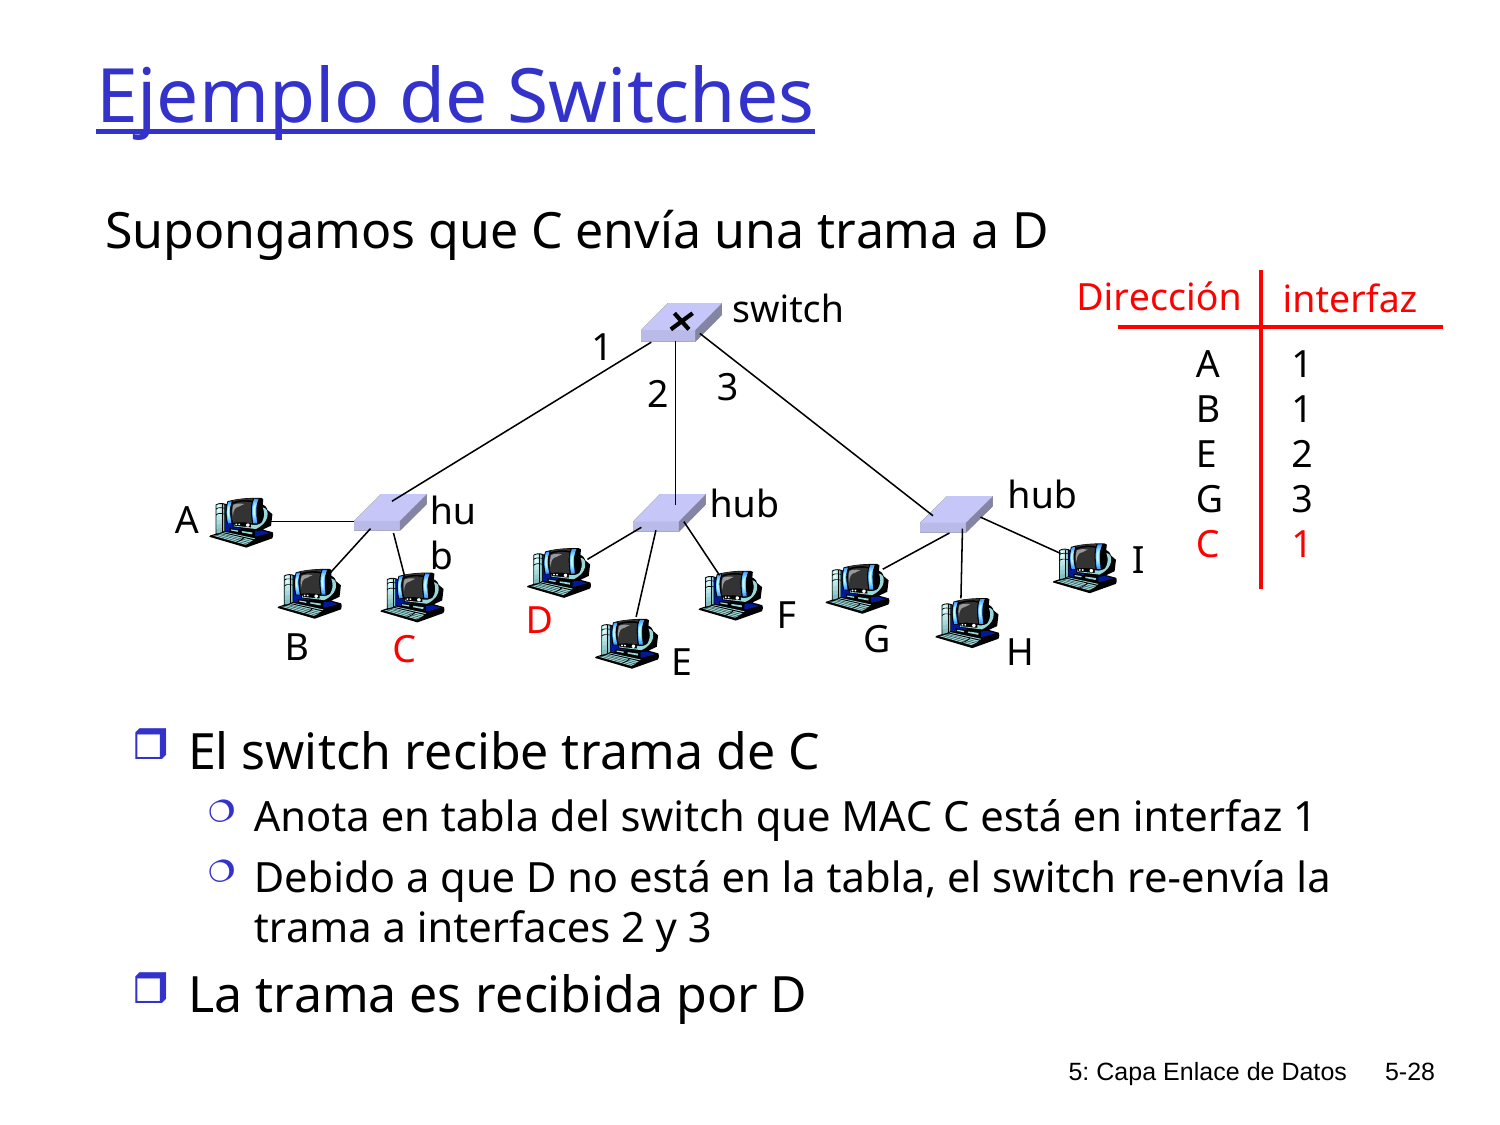

# Ejemplo de Switches
Supongamos que C envía una trama a D
Dirección
interfaz
switch
1
1
1
2
3
1
A
B
E
G
C
3
2
hub
hub
hub
A
I
F
D
G
B
C
H
E
El switch recibe trama de C
Anota en tabla del switch que MAC C está en interfaz 1
Debido a que D no está en la tabla, el switch re-envía la trama a interfaces 2 y 3
La trama es recibida por D
28